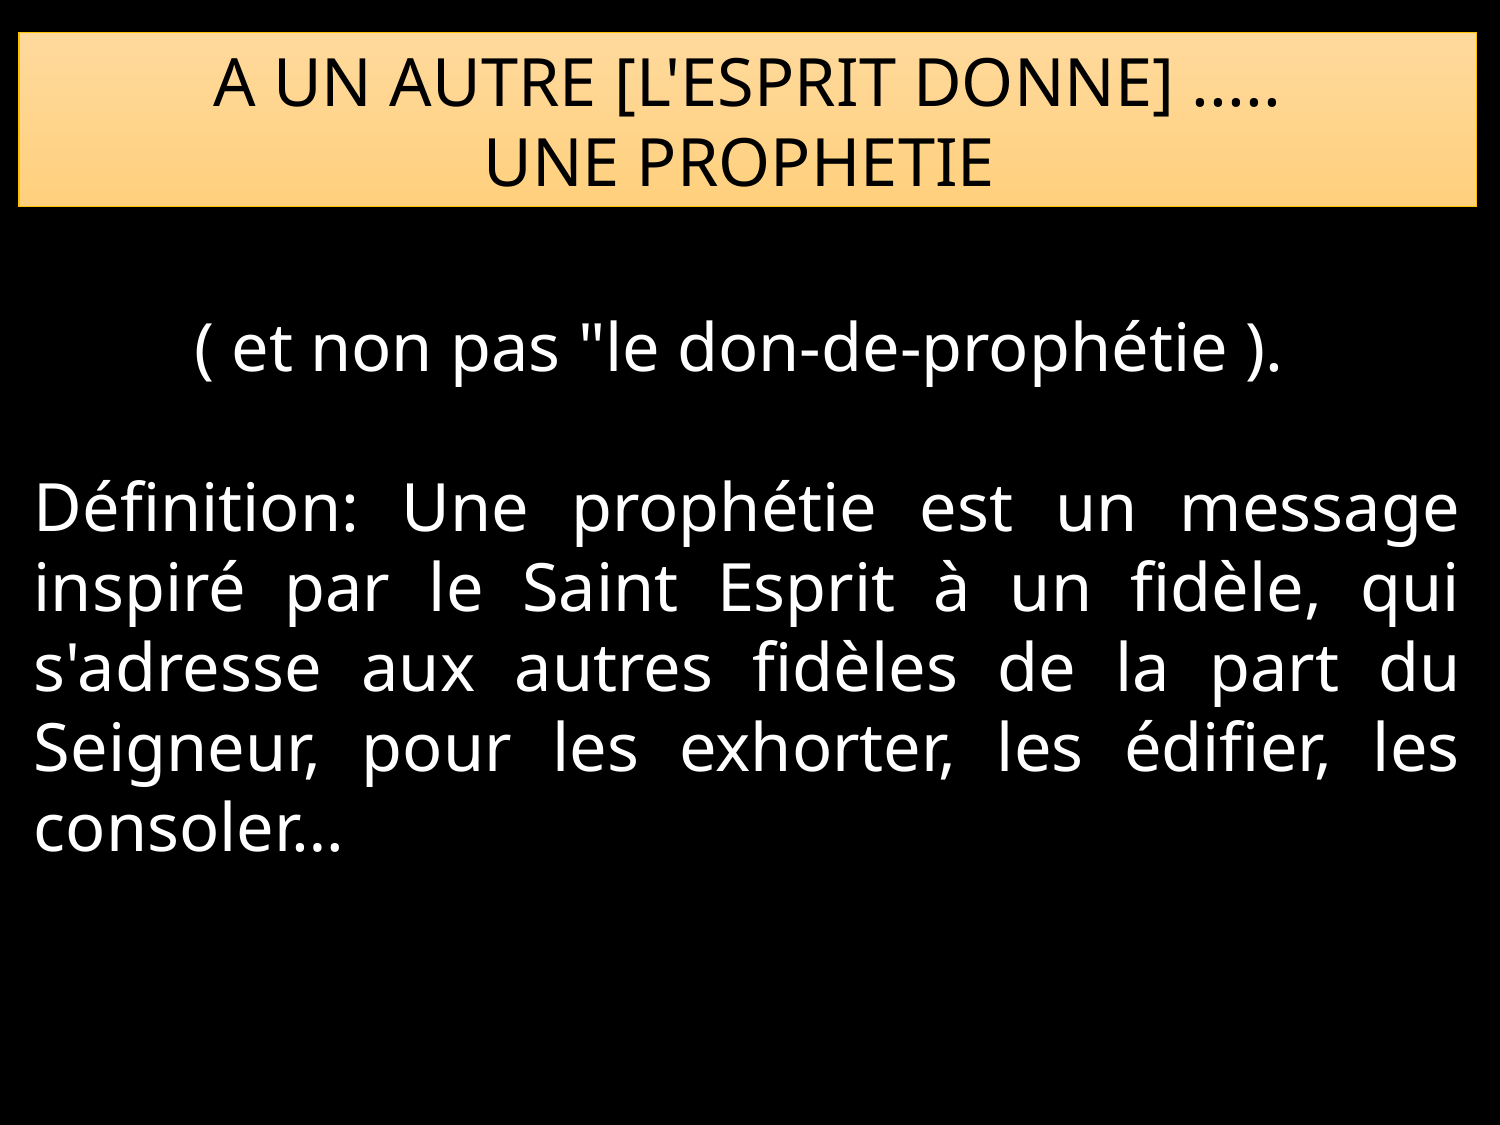

A UN AUTRE [L'ESPRIT DONNE] .....
UNE PROPHETIE
( et non pas "le don-de-prophétie ).
Définition: Une prophétie est un message inspiré par le Saint Esprit à un fidèle, qui s'adresse aux autres fidèles de la part du Seigneur, pour les exhorter, les édifier, les consoler…